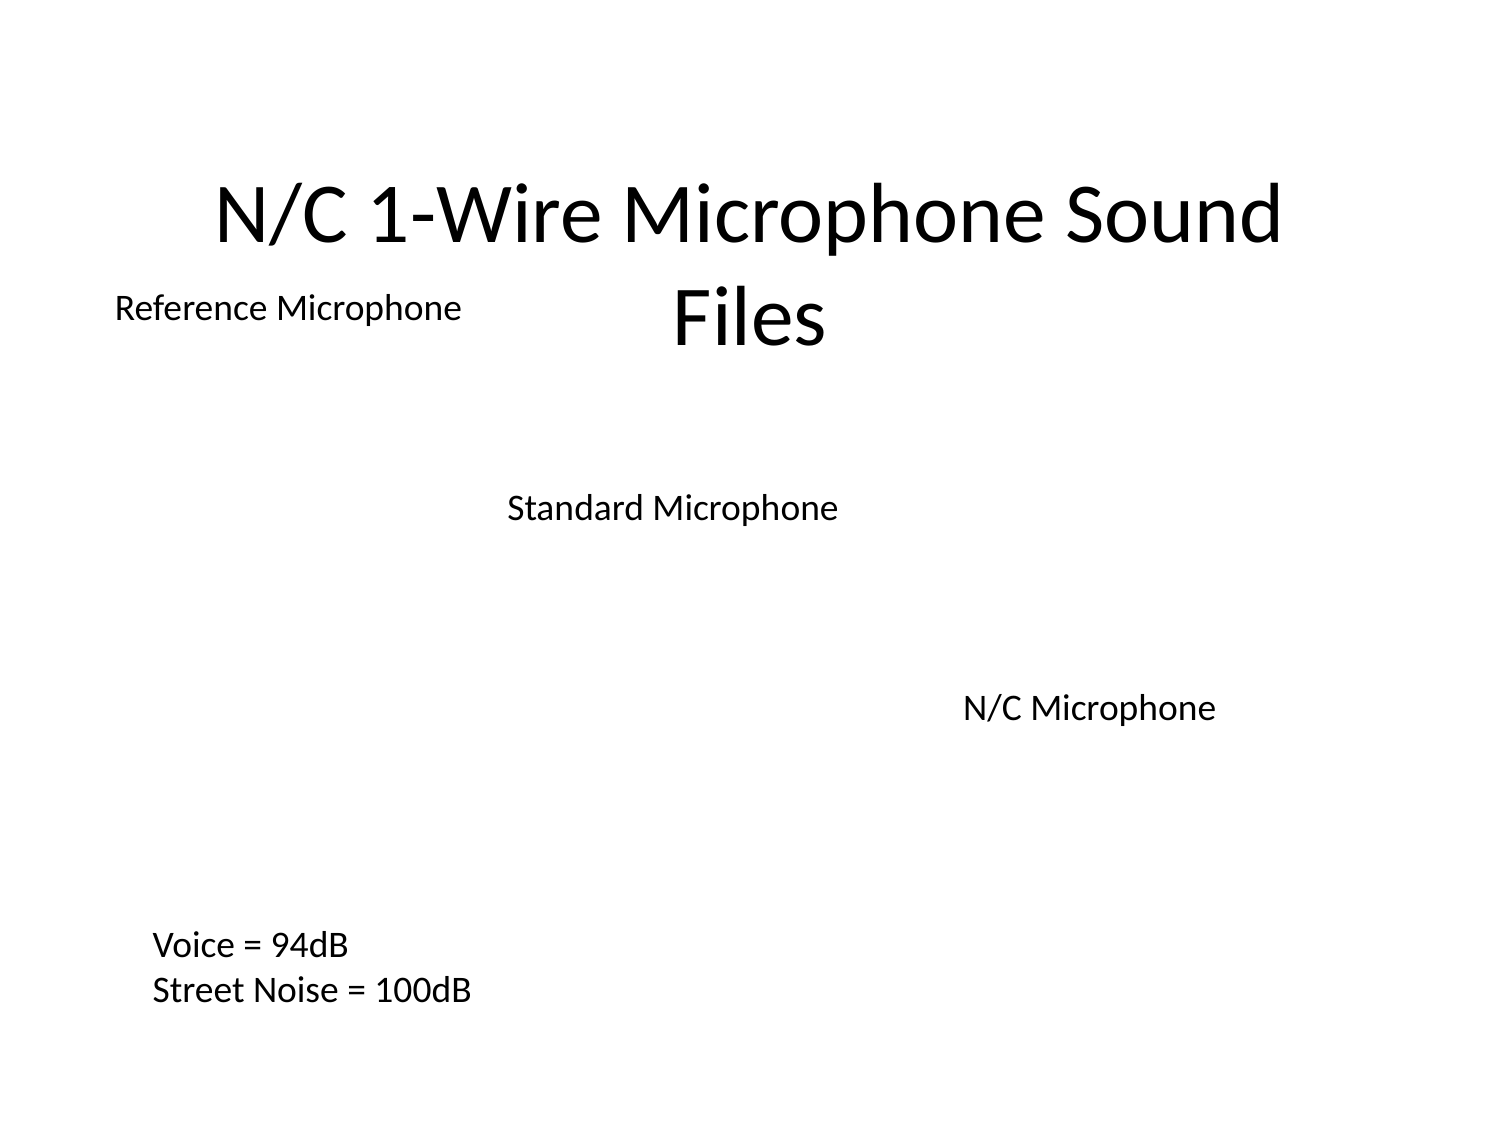

N/C 1-Wire Microphone Sound Files
Reference Microphone
Standard Microphone
N/C Microphone
Voice = 94dB
Street Noise = 100dB